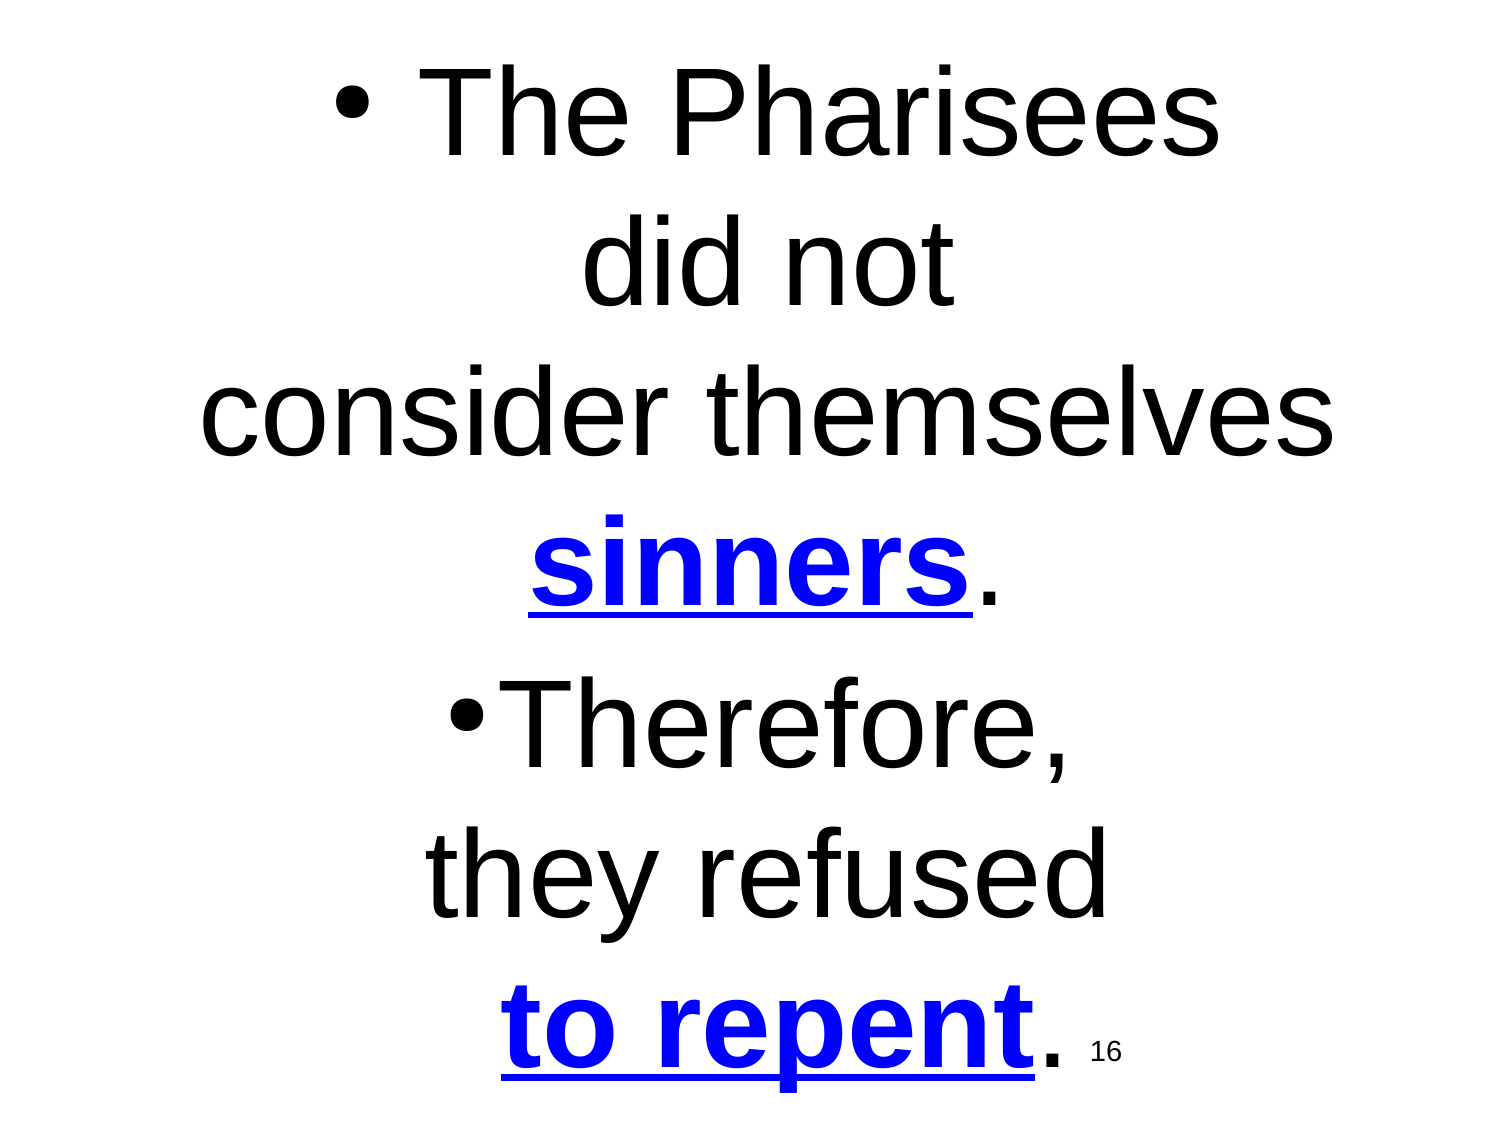

# The Pharisees did not consider themselves sinners.
Therefore,
they refused
to repent.
16